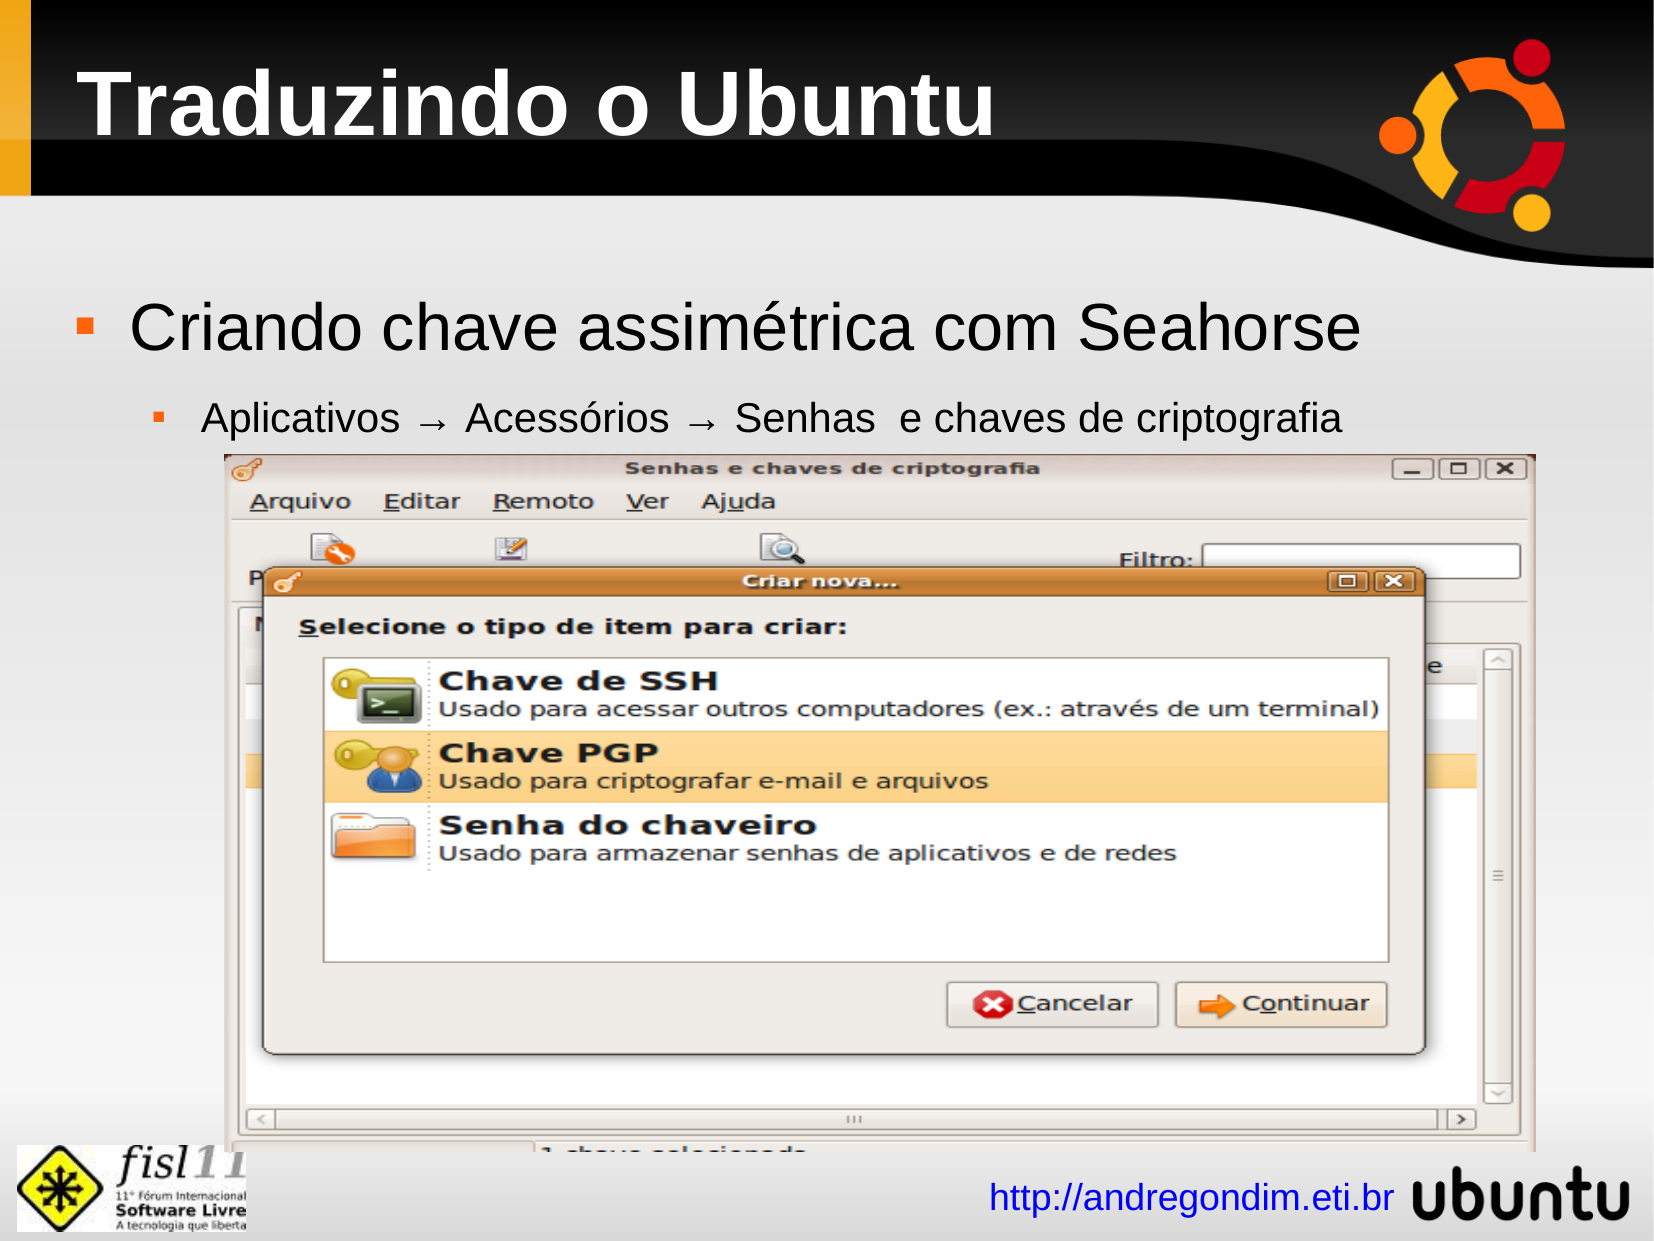

# Traduzindo o Ubuntu
Criando chave assimétrica com Seahorse
Aplicativos → Acessórios → Senhas e chaves de criptografia